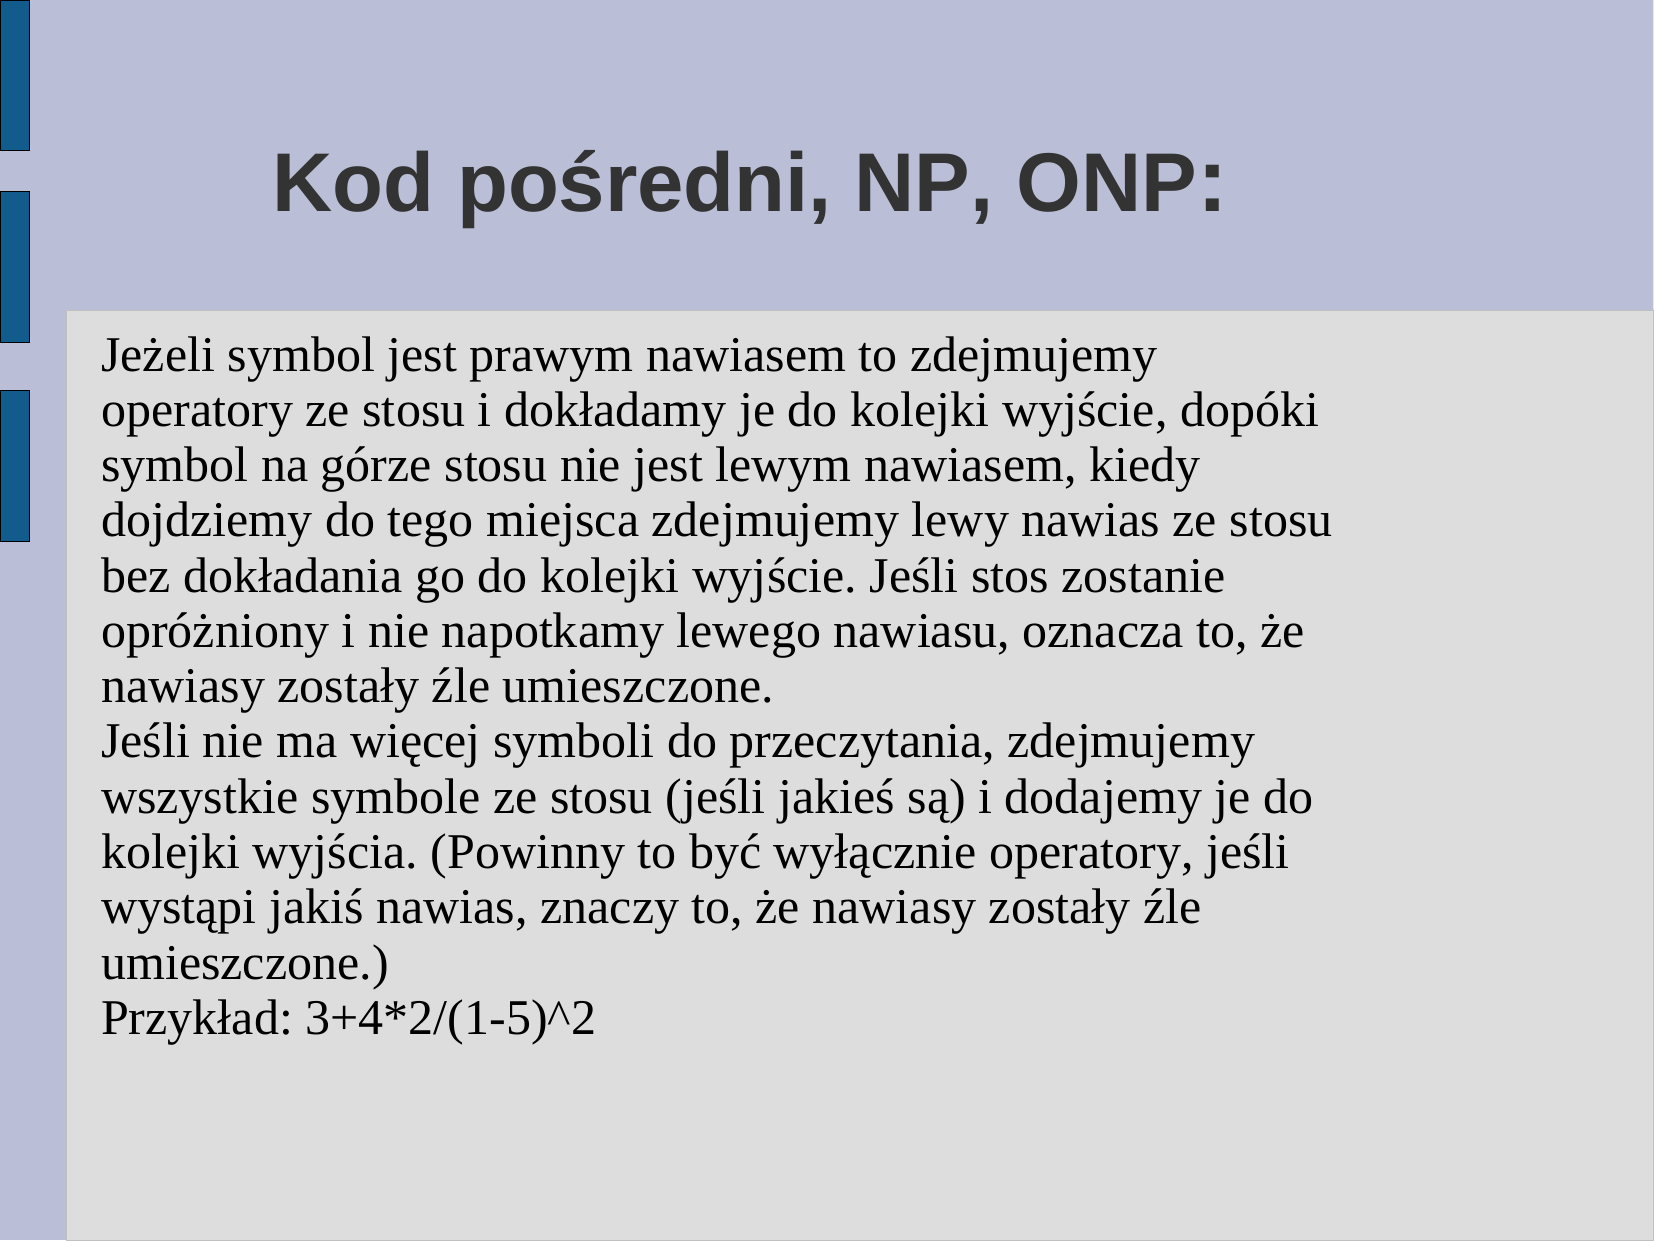

# Kod pośredni, NP, ONP:
Jeżeli symbol jest prawym nawiasem to zdejmujemy operatory ze stosu i dokładamy je do kolejki wyjście, dopóki symbol na górze stosu nie jest lewym nawiasem, kiedy dojdziemy do tego miejsca zdejmujemy lewy nawias ze stosu bez dokładania go do kolejki wyjście. Jeśli stos zostanie opróżniony i nie napotkamy lewego nawiasu, oznacza to, że nawiasy zostały źle umieszczone.
Jeśli nie ma więcej symboli do przeczytania, zdejmujemy wszystkie symbole ze stosu (jeśli jakieś są) i dodajemy je do kolejki wyjścia. (Powinny to być wyłącznie operatory, jeśli wystąpi jakiś nawias, znaczy to, że nawiasy zostały źle umieszczone.)
Przykład: 3+4*2/(1-5)^2